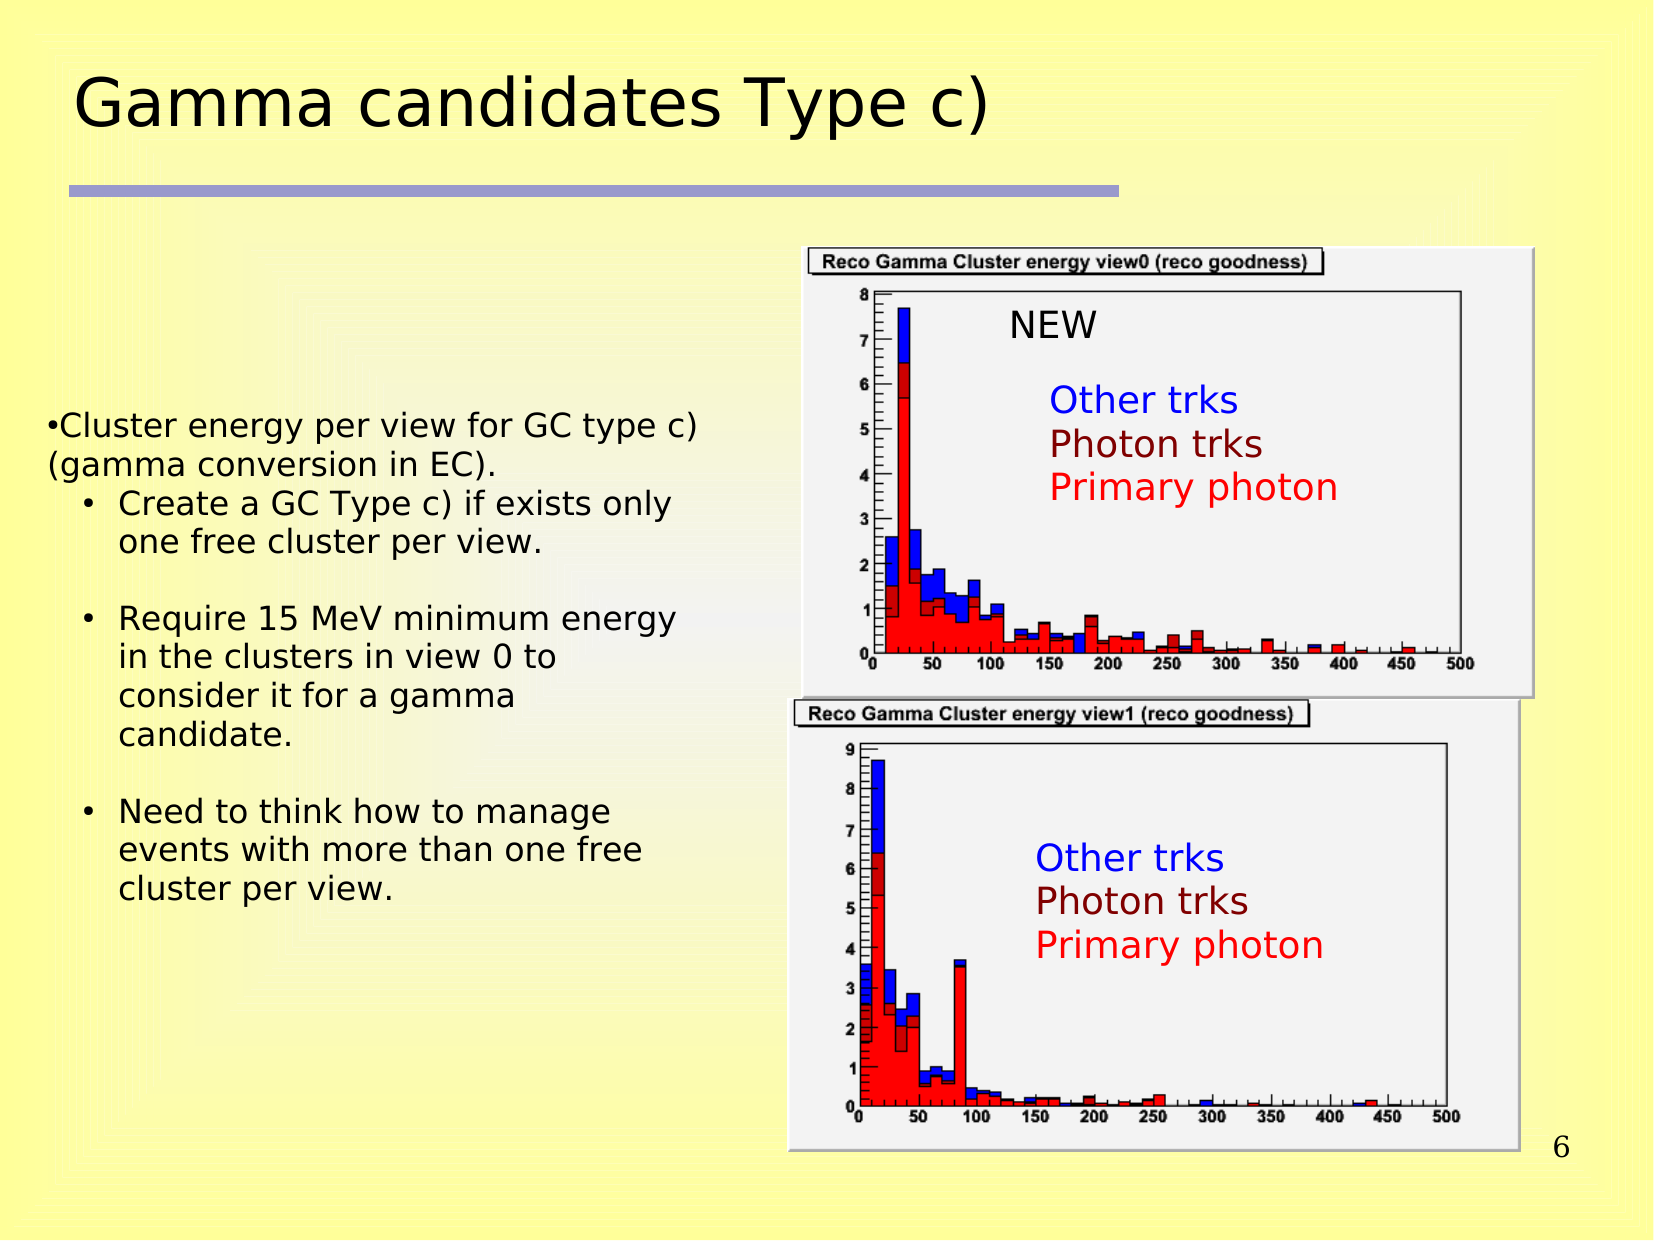

# Gamma candidates Type c)
NEW
Other trks
Photon trks
Primary photon
Cluster energy per view for GC type c) (gamma conversion in EC).
Create a GC Type c) if exists only one free cluster per view.
Require 15 MeV minimum energy in the clusters in view 0 to consider it for a gamma candidate.
Need to think how to manage events with more than one free cluster per view.
Other trks
Photon trks
Primary photon
6